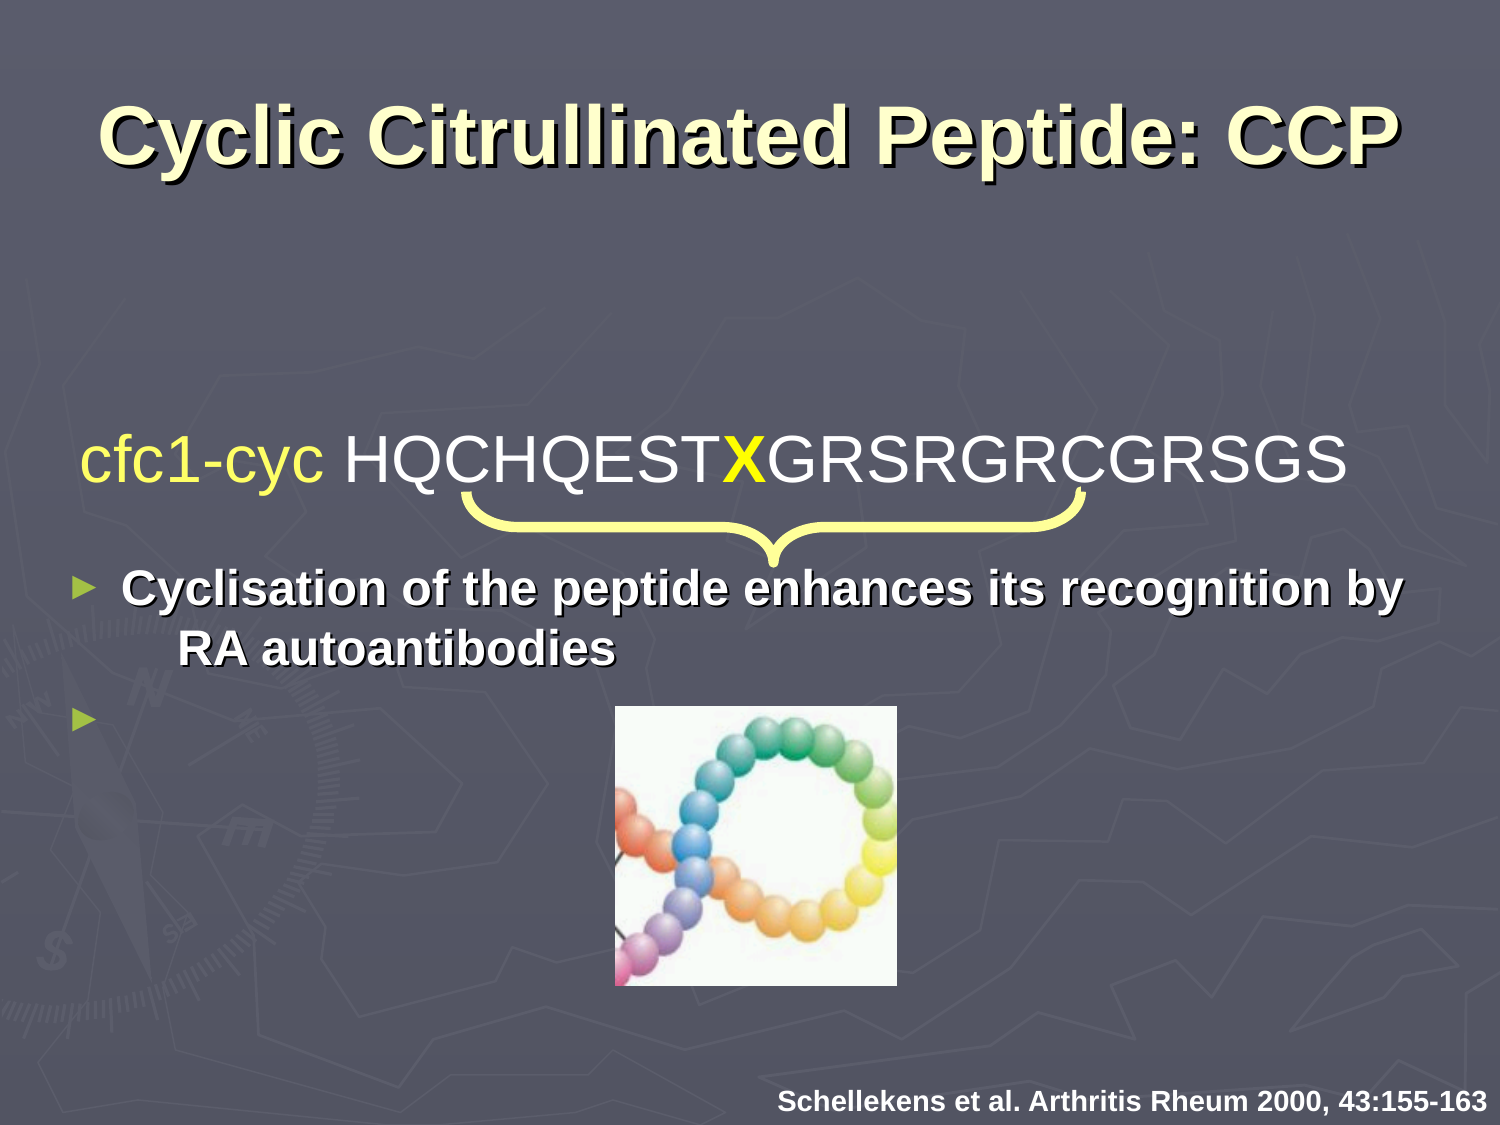

# Cyclic Citrullinated Peptide: CCP
cfc1-cyc HQCHQESTXGRSRGRCGRSGS
Cyclisation of the peptide enhances its recognition by RA autoantibodies
Schellekens et al. Arthritis Rheum 2000, 43:155-163